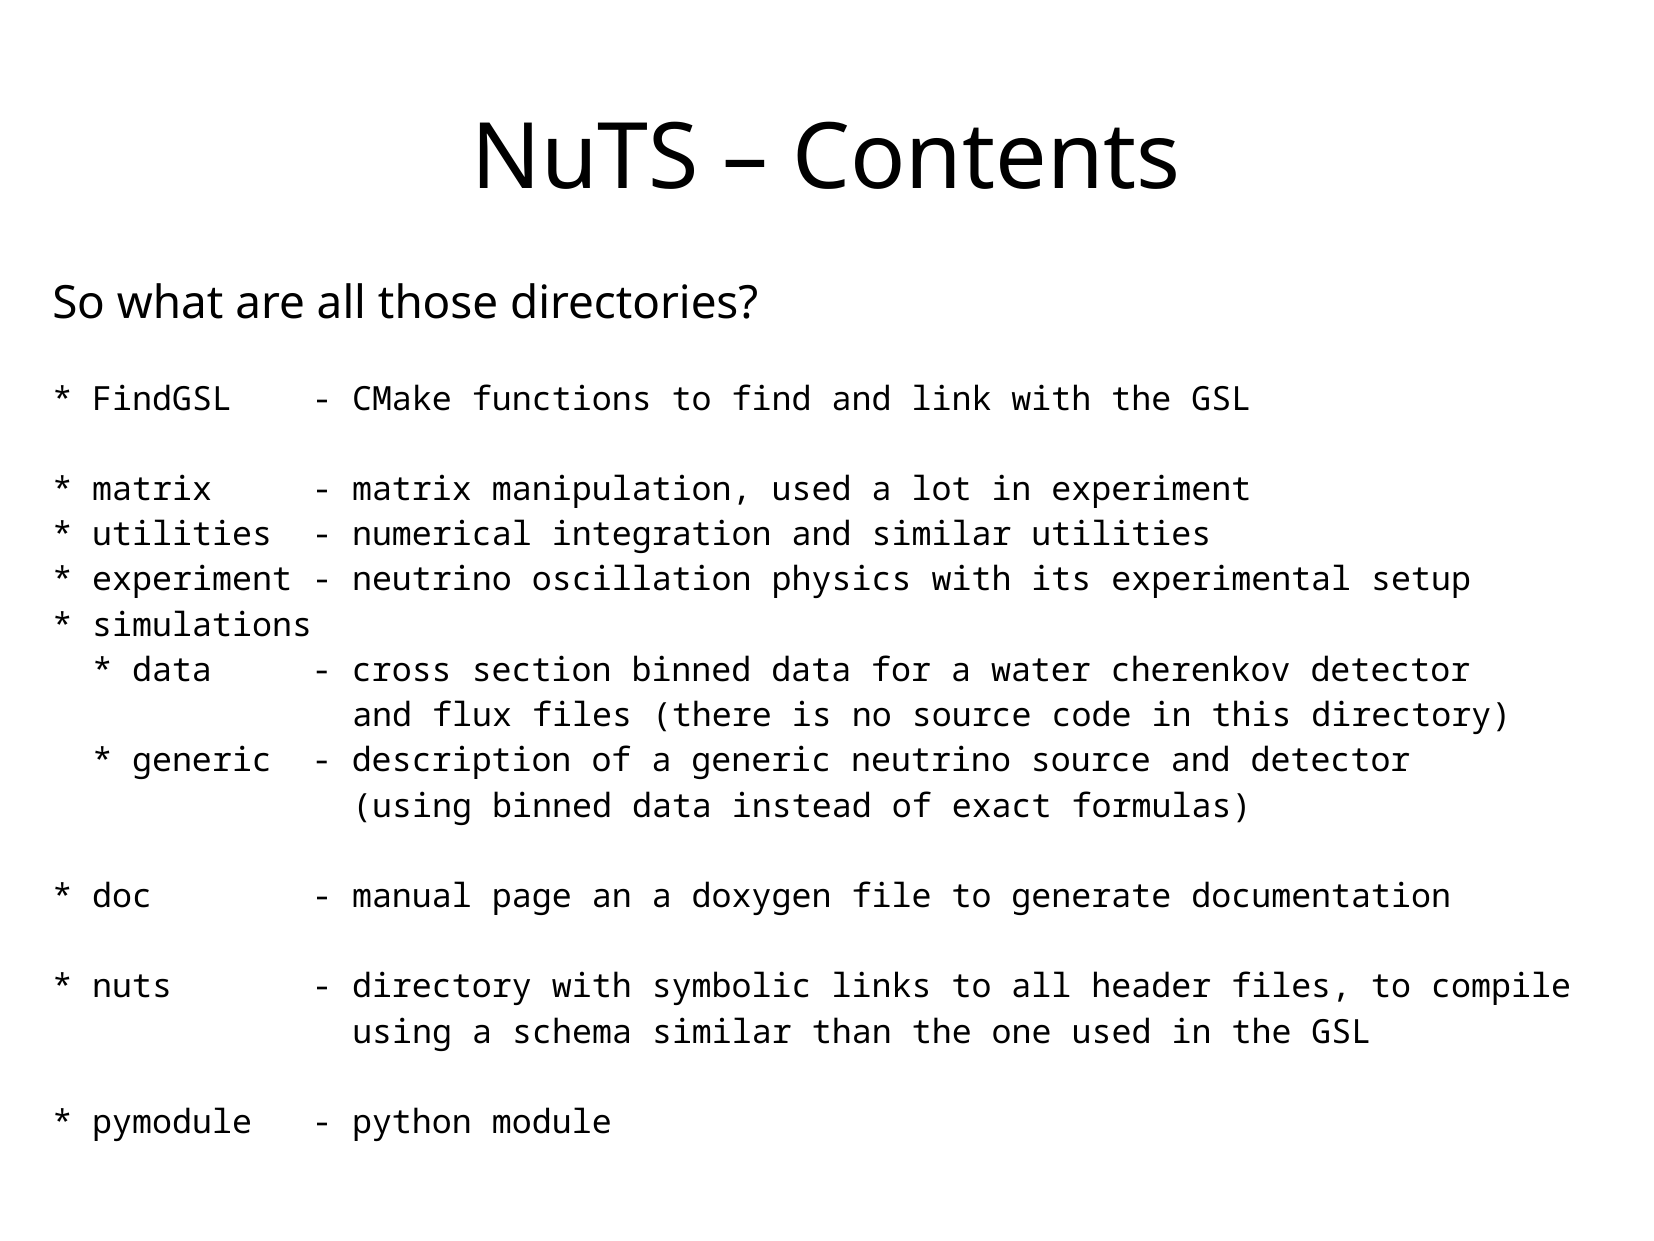

# NuTS – Contents
So what are all those directories?
* FindGSL - CMake functions to find and link with the GSL
* matrix - matrix manipulation, used a lot in experiment
* utilities - numerical integration and similar utilities
* experiment - neutrino oscillation physics with its experimental setup
* simulations
 * data - cross section binned data for a water cherenkov detector
 and flux files (there is no source code in this directory)
 * generic - description of a generic neutrino source and detector
 (using binned data instead of exact formulas)
* doc - manual page an a doxygen file to generate documentation
* nuts - directory with symbolic links to all header files, to compile
 using a schema similar than the one used in the GSL
* pymodule - python module